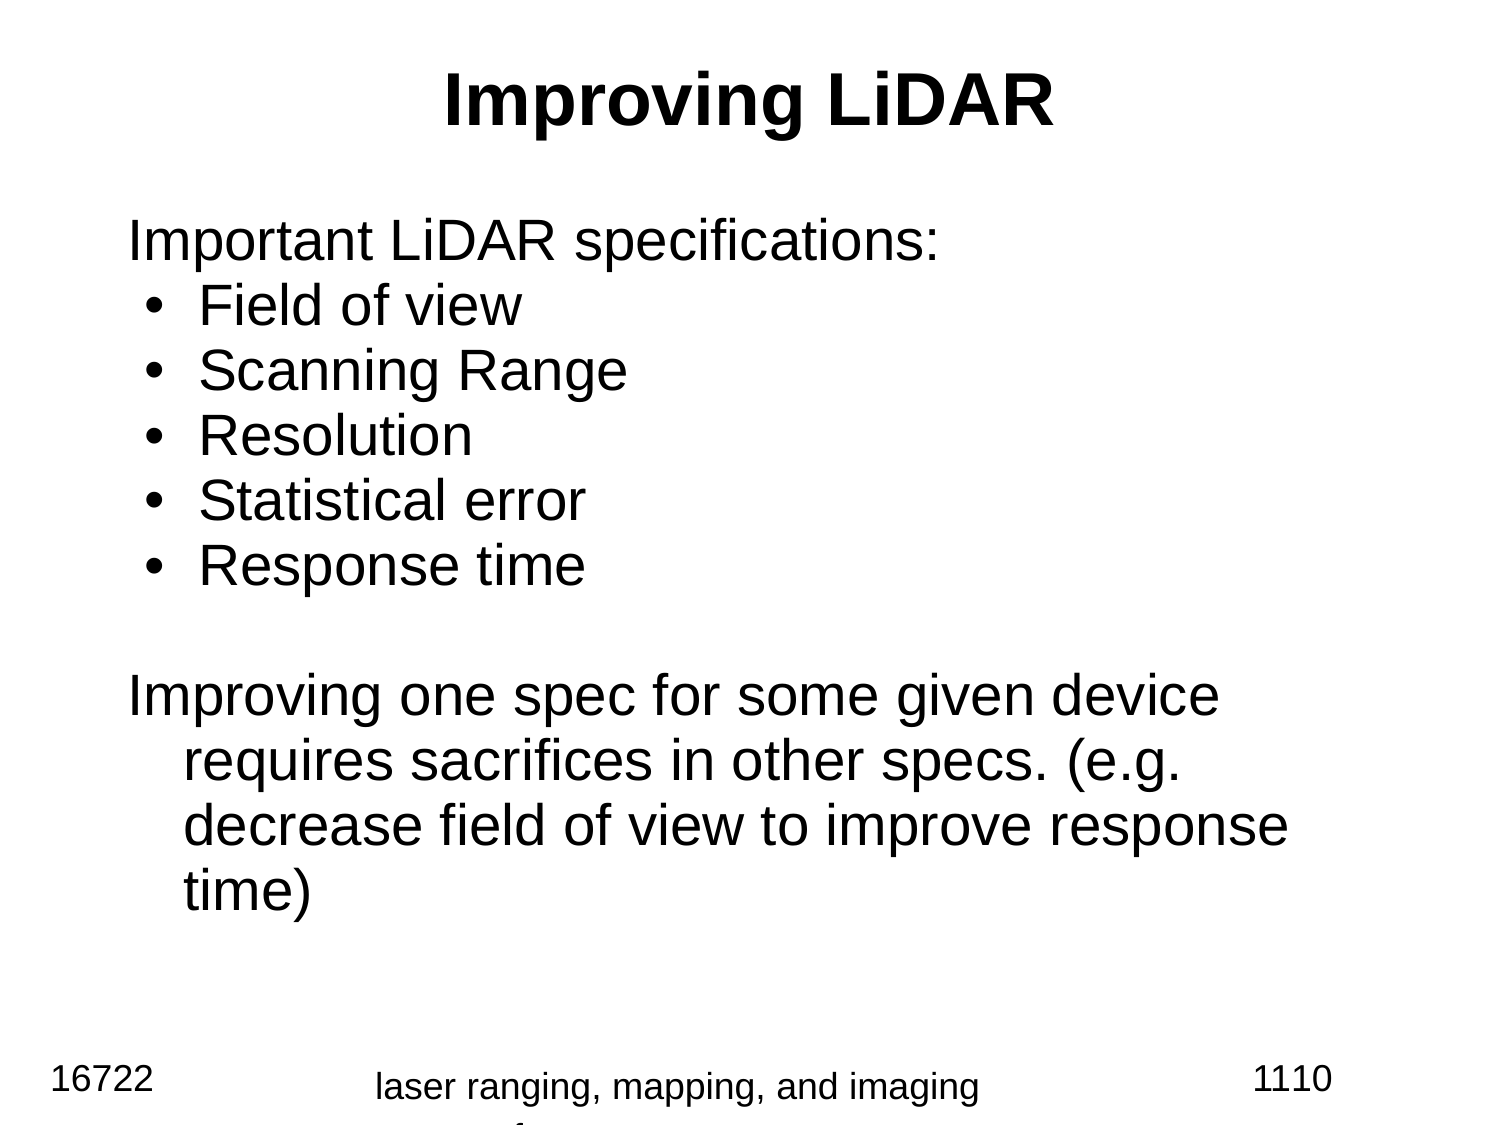

# Improving LiDAR
Important LiDAR specifications:
Field of view
Scanning Range
Resolution
Statistical error
Response time
Improving one spec for some given device requires sacrifices in other specs. (e.g. decrease field of view to improve response time)
<date/time>16722
<footer>laser ranging, mapping, and imaging systems for
exploration robots